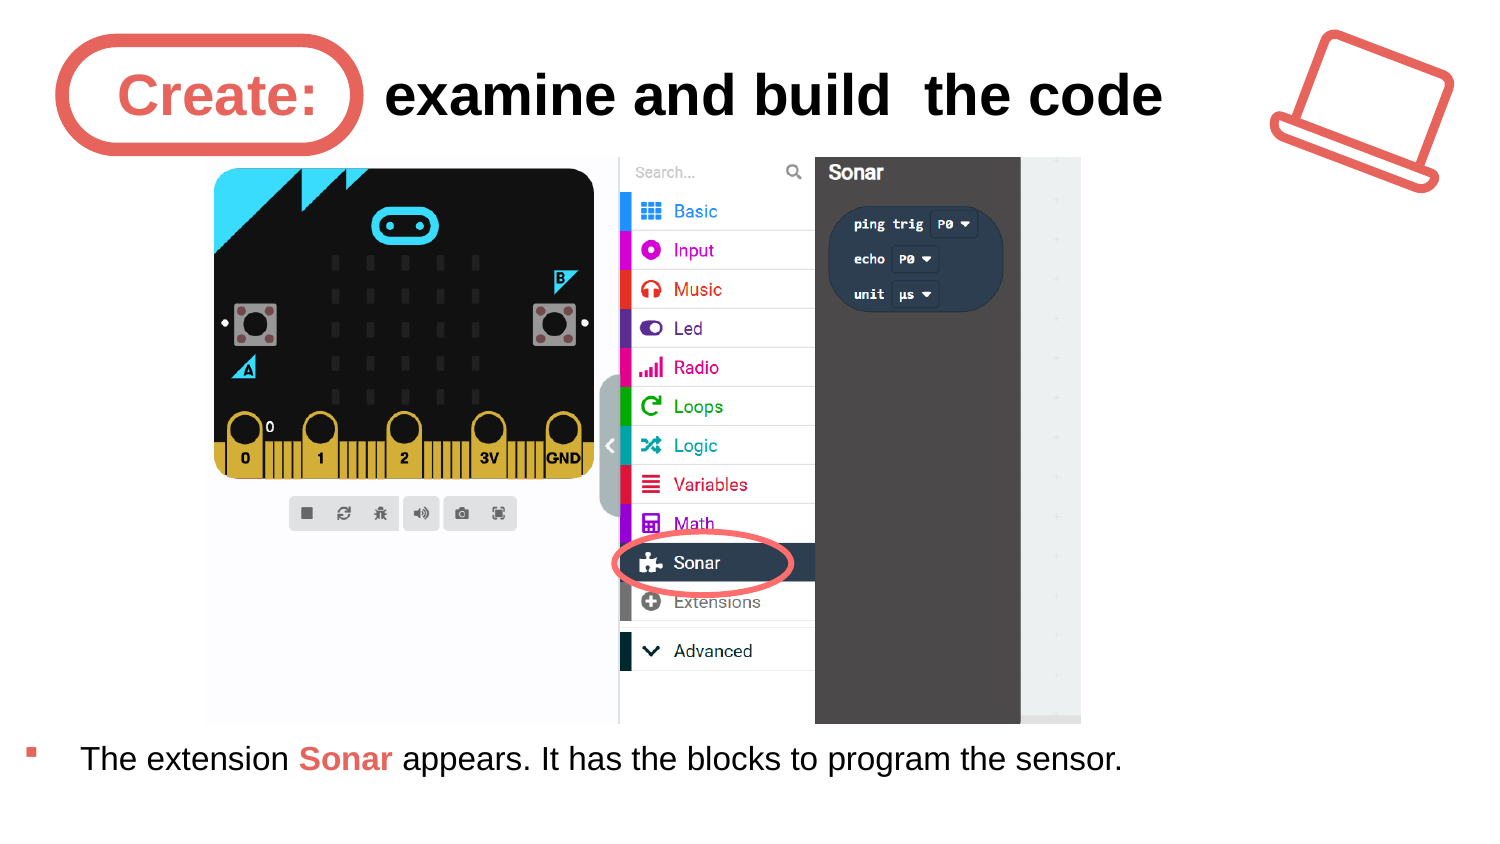

# Create: examine and build the code
The extension Sonar appears. It has the blocks to program the sensor.